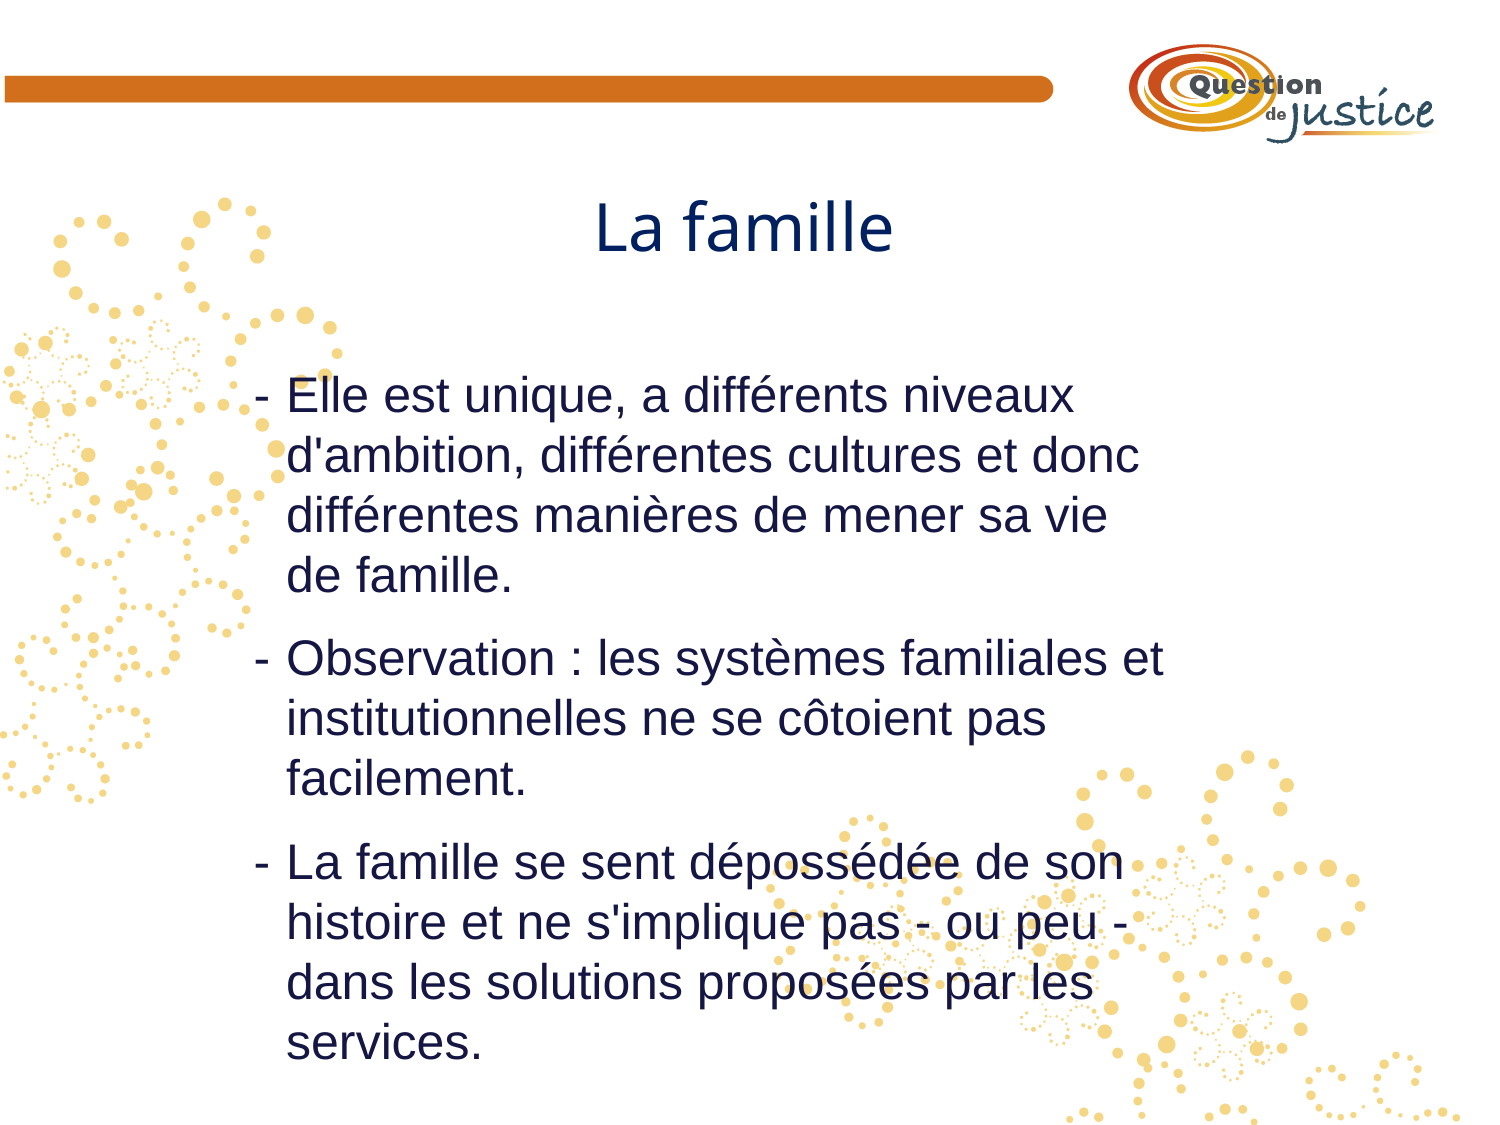

La famille
-	Elle est unique, a différents niveaux d'ambition, différentes cultures et donc différentes manières de mener sa vie
de famille.
-	Observation : les systèmes familiales et institutionnelles ne se côtoient pas facilement.
-	La famille se sent dépossédée de son histoire et ne s'implique pas - ou peu - dans les solutions proposées par les services.